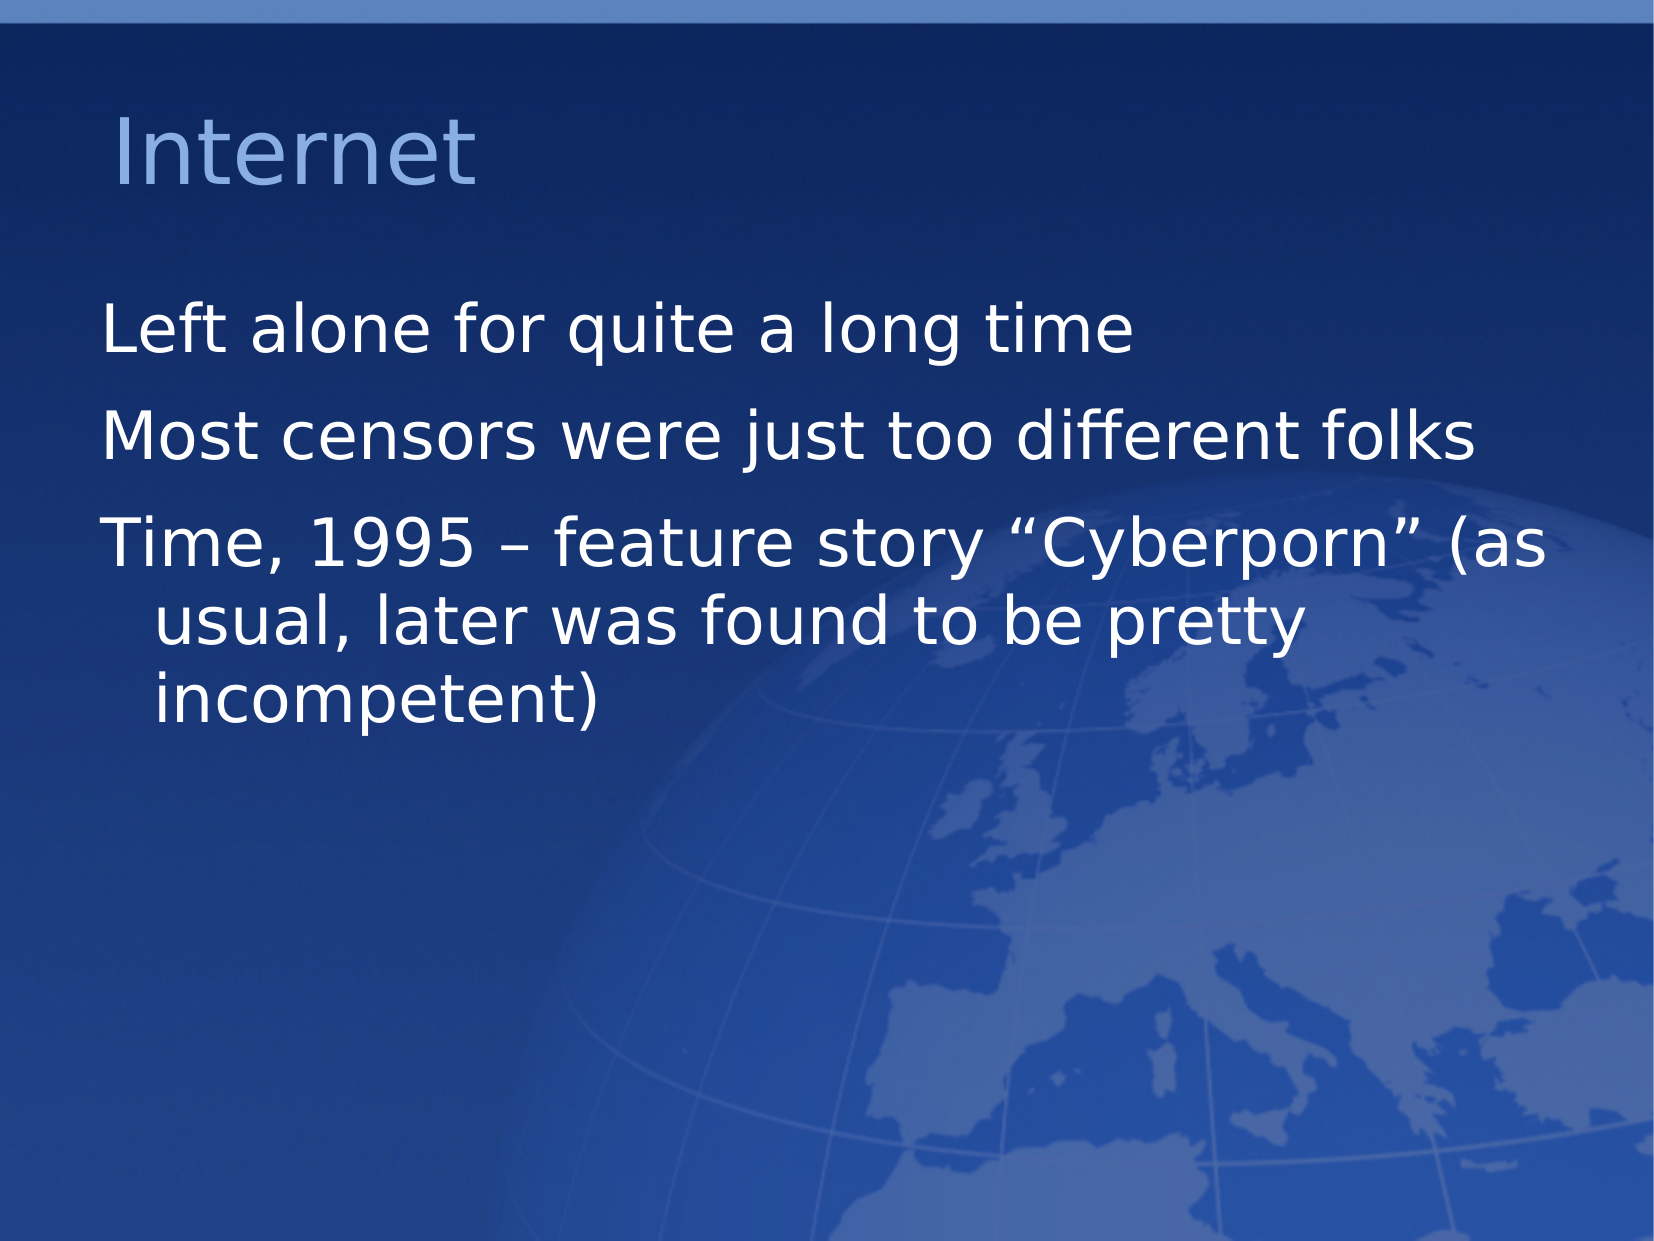

# Internet
Left alone for quite a long time
Most censors were just too different folks
Time, 1995 – feature story “Cyberporn” (as usual, later was found to be pretty incompetent)